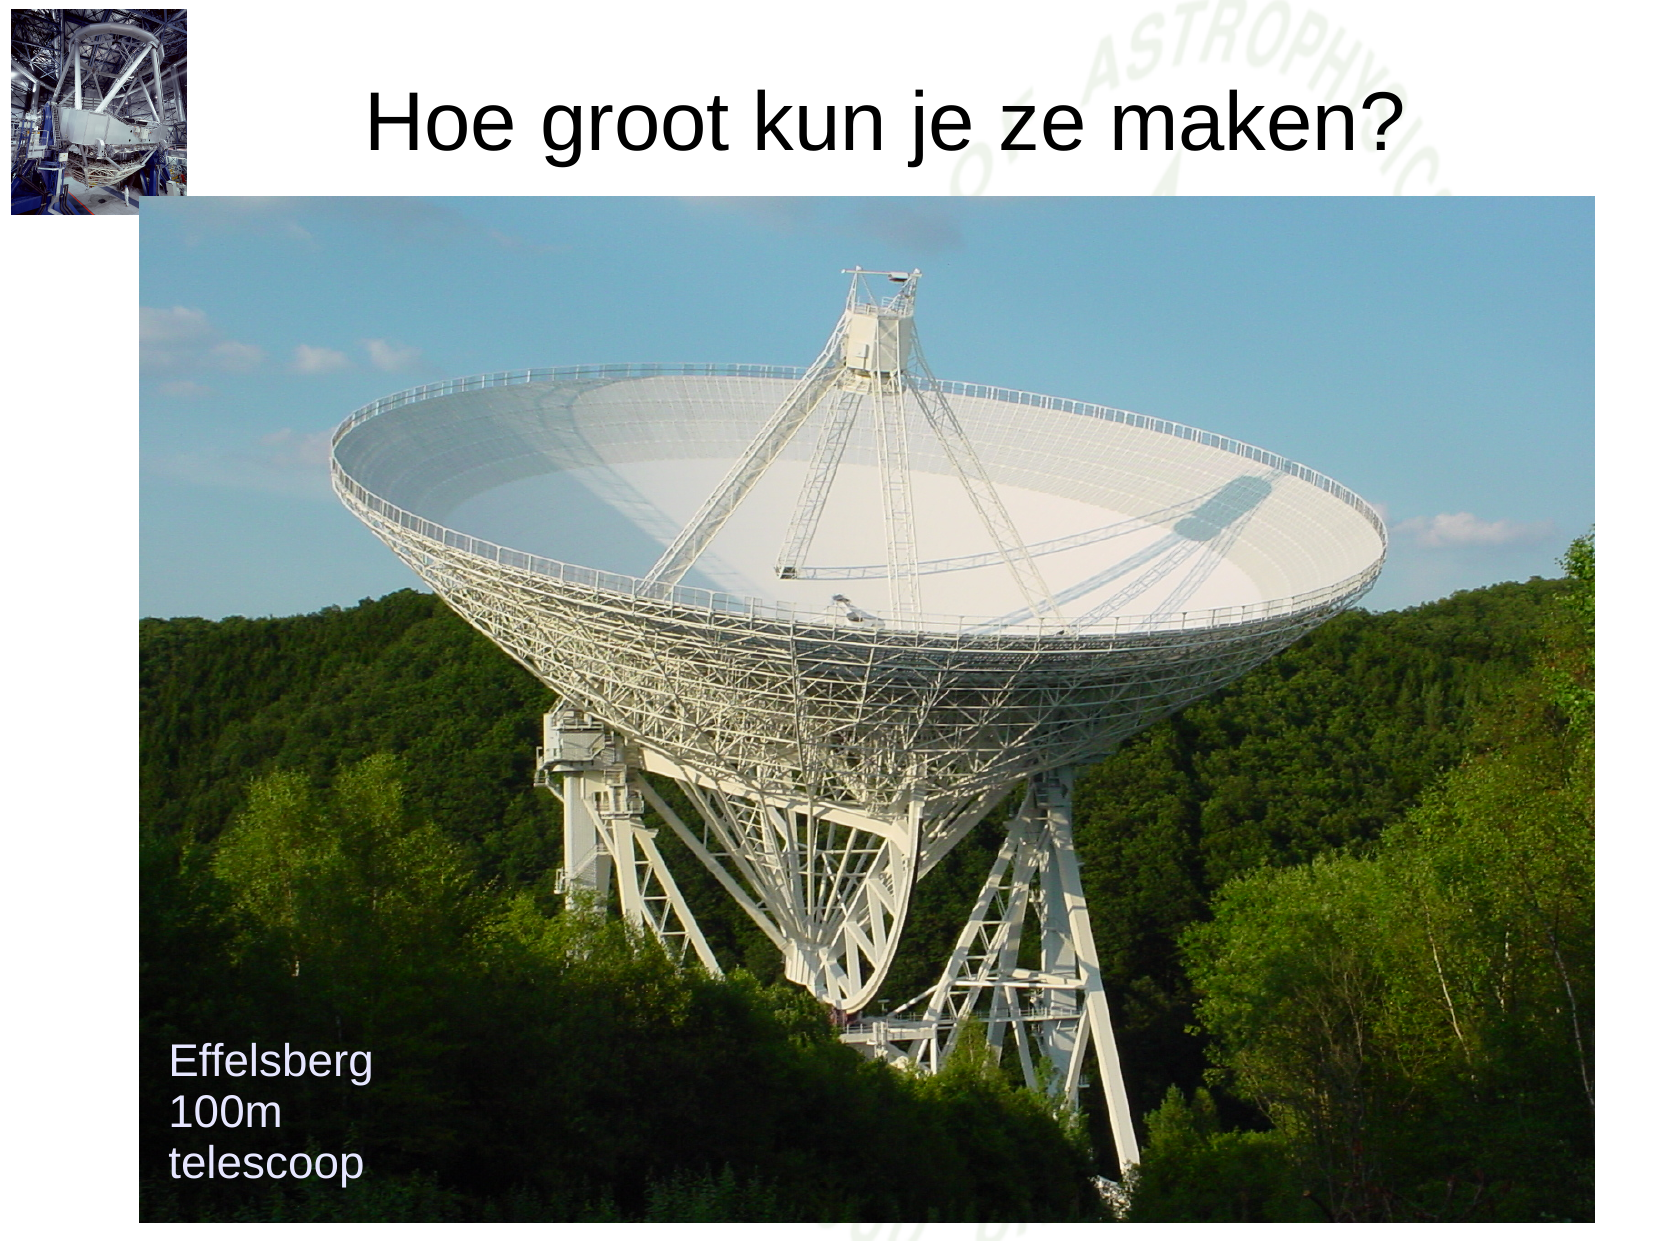

Hoe groot kun je ze maken?
Effelsberg
100m
telescoop